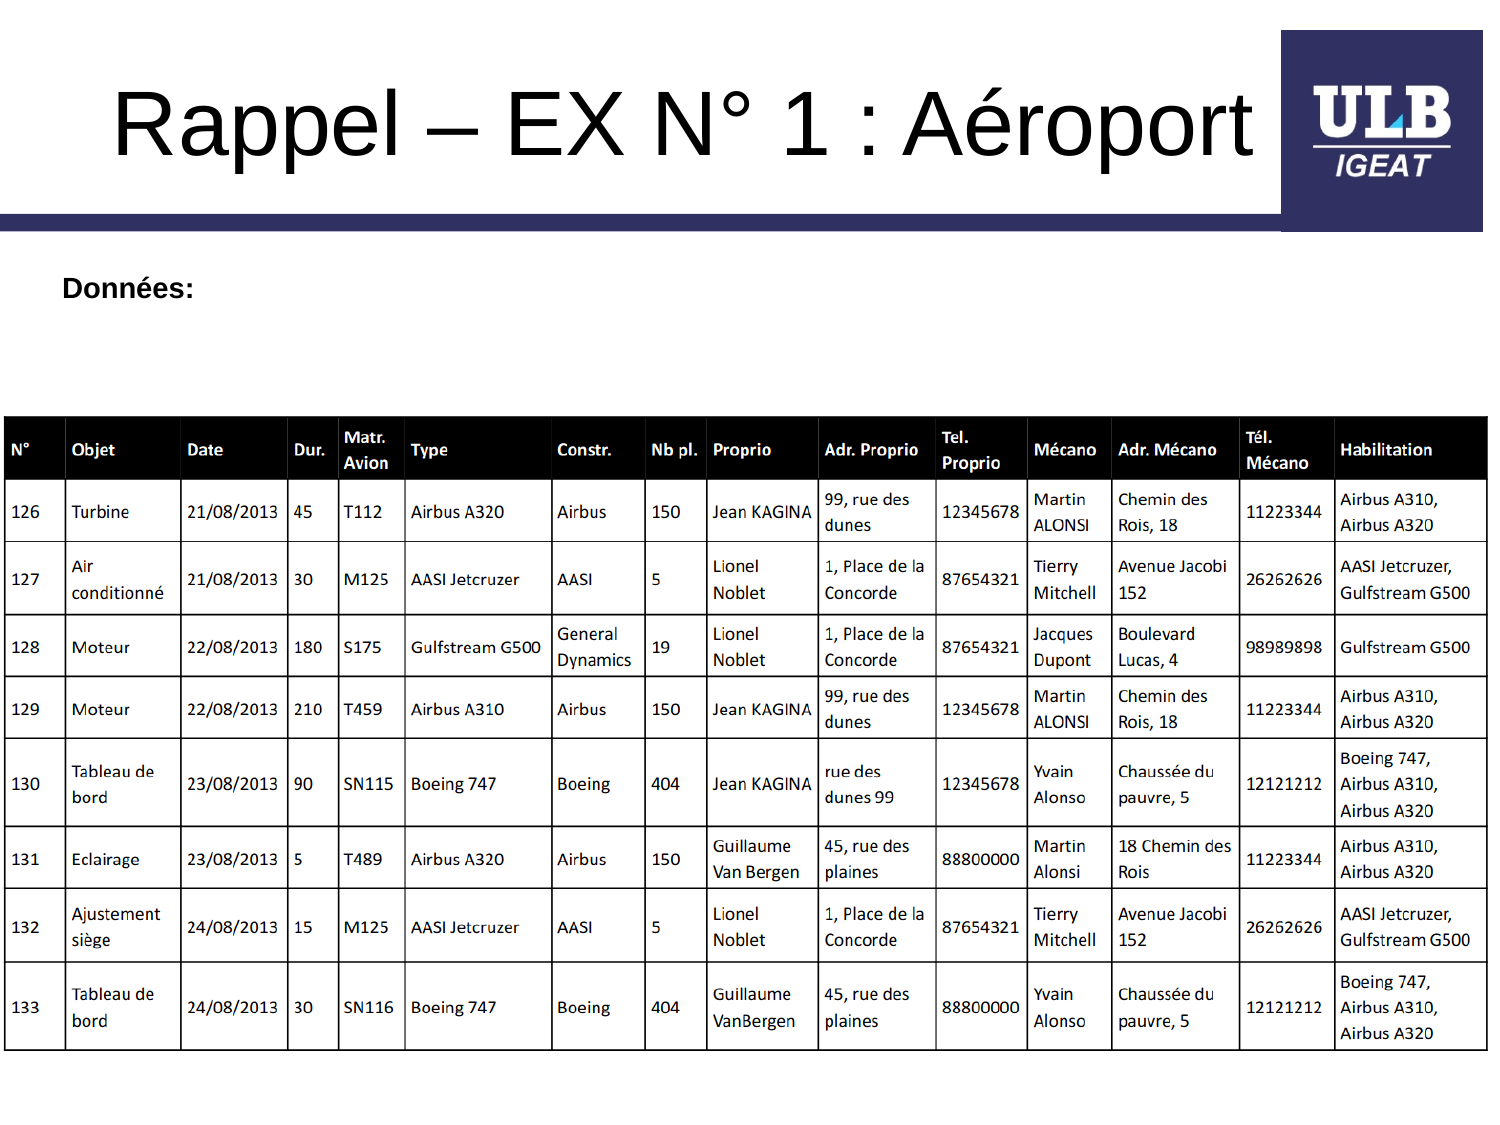

Rappel – EX N° 1 : Aéroport
Données: